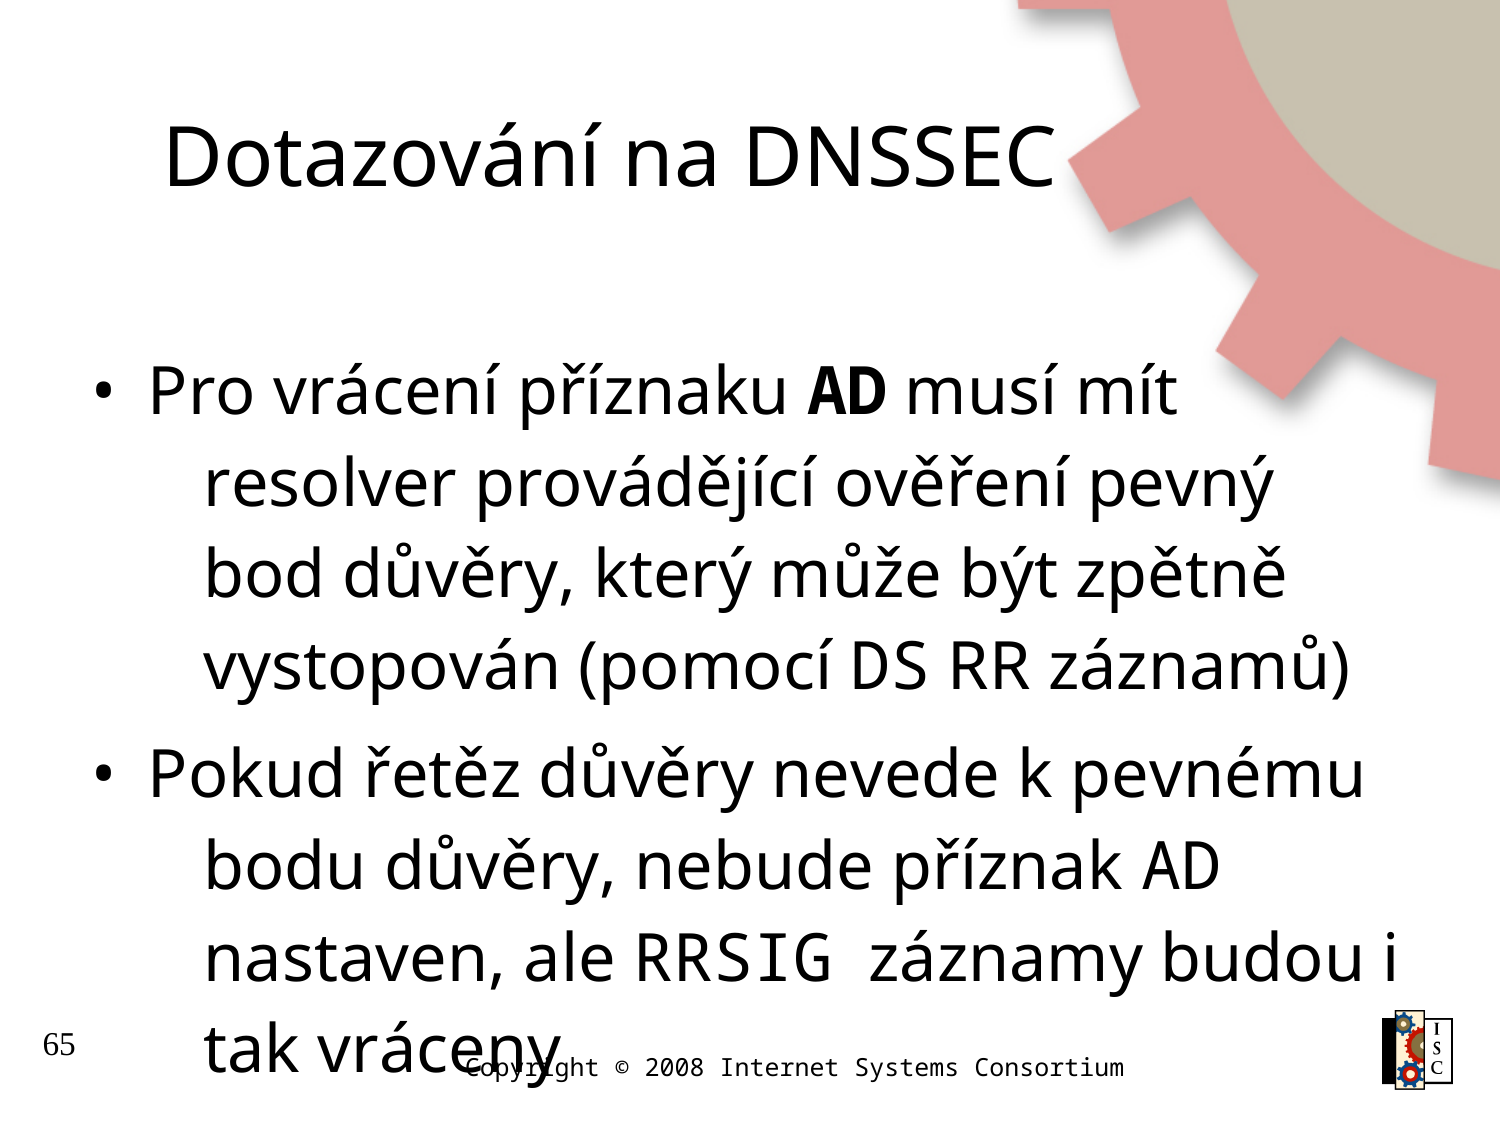

# Dotazování na DNSSEC
Pro vrácení příznaku AD musí mít resolver provádějící ověření pevný bod důvěry, který může být zpětně vystopován (pomocí DS RR záznamů)
Pokud řetěz důvěry nevede k pevnému bodu důvěry, nebude příznak AD nastaven, ale RRSIG záznamy budou i tak vráceny